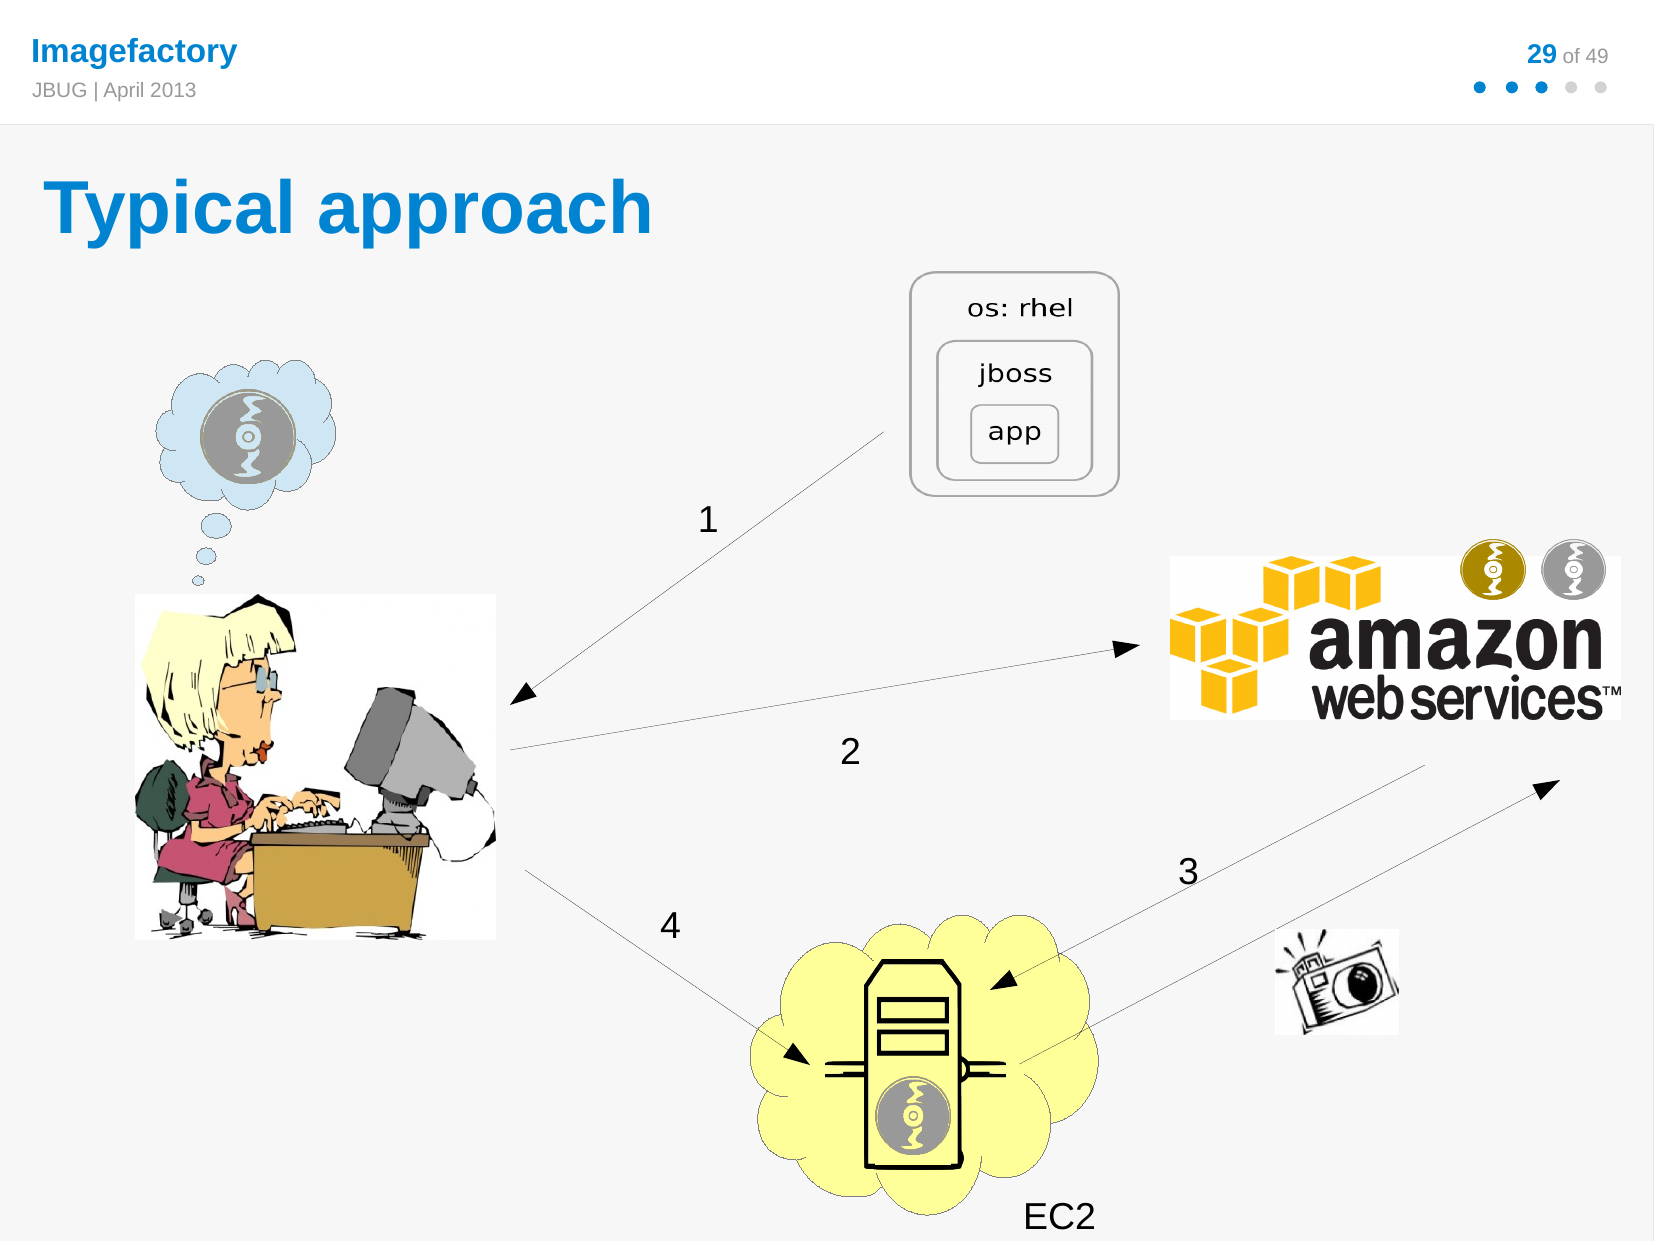

 of 49
Imagefactory
JBUG | April 2013
# Typical approach
1
2
3
4
5
EC2